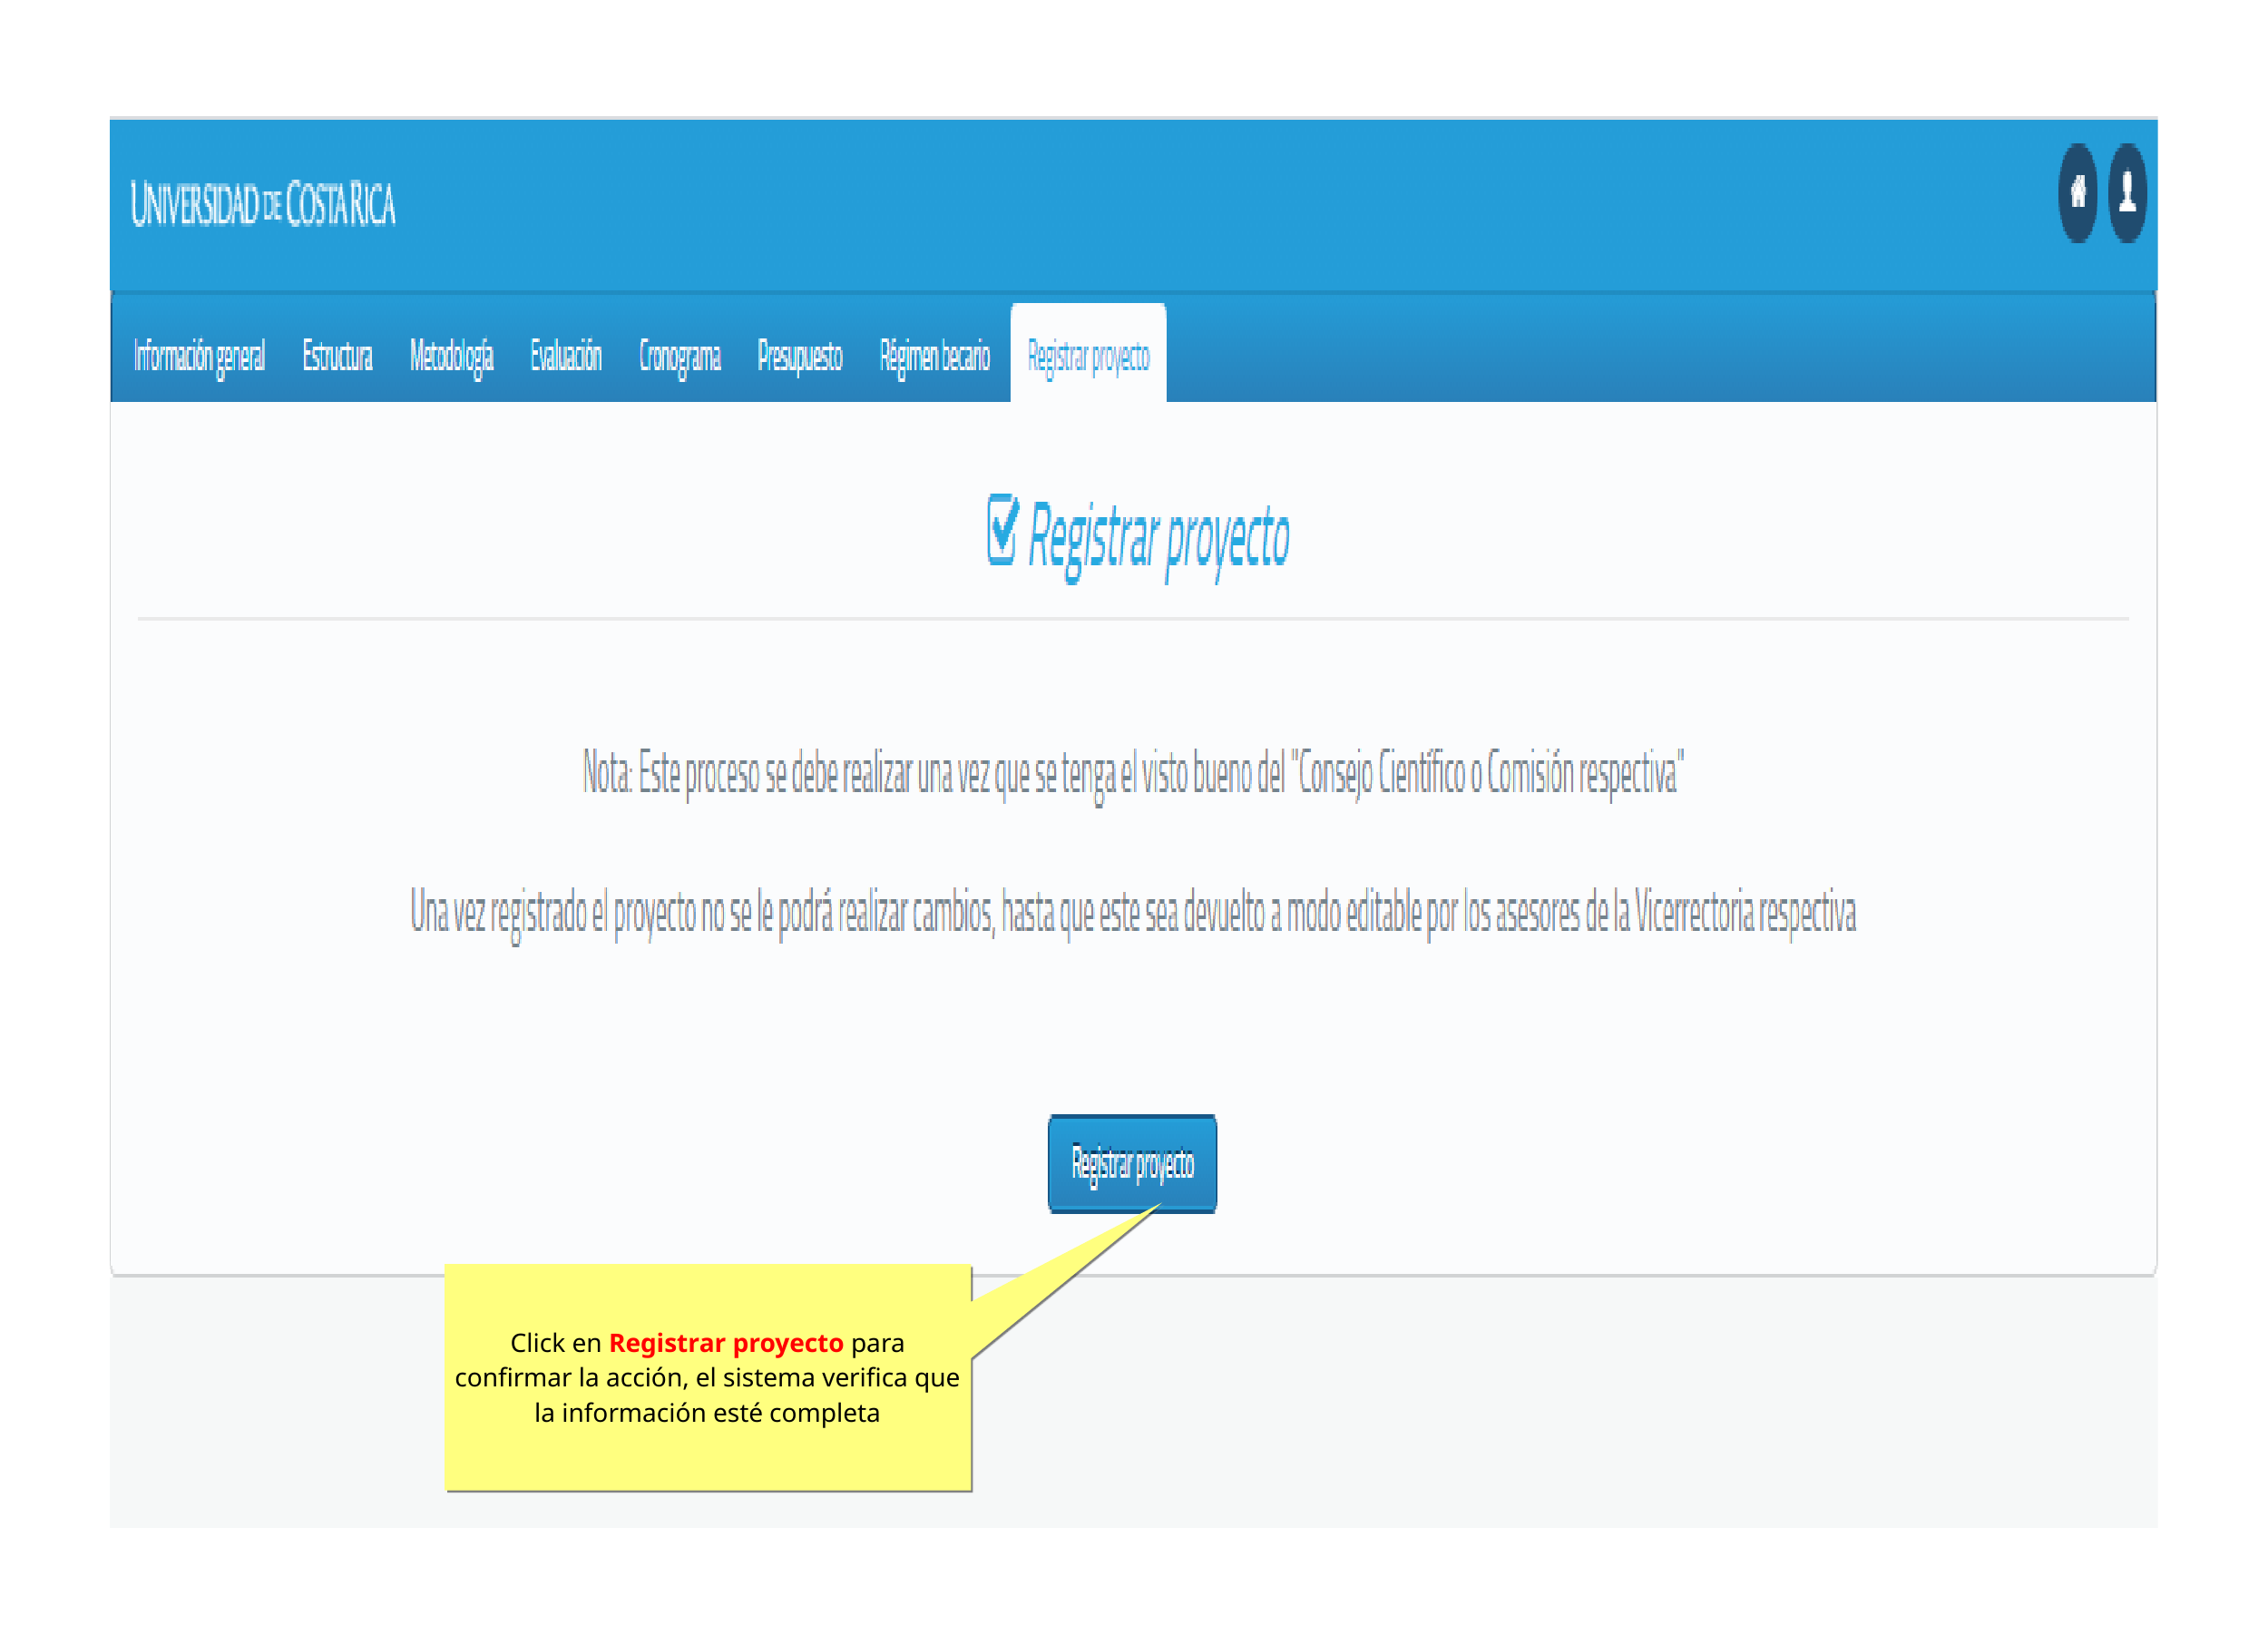

Click en Registrar proyecto para confirmar la acción, el sistema verifica que la información esté completa